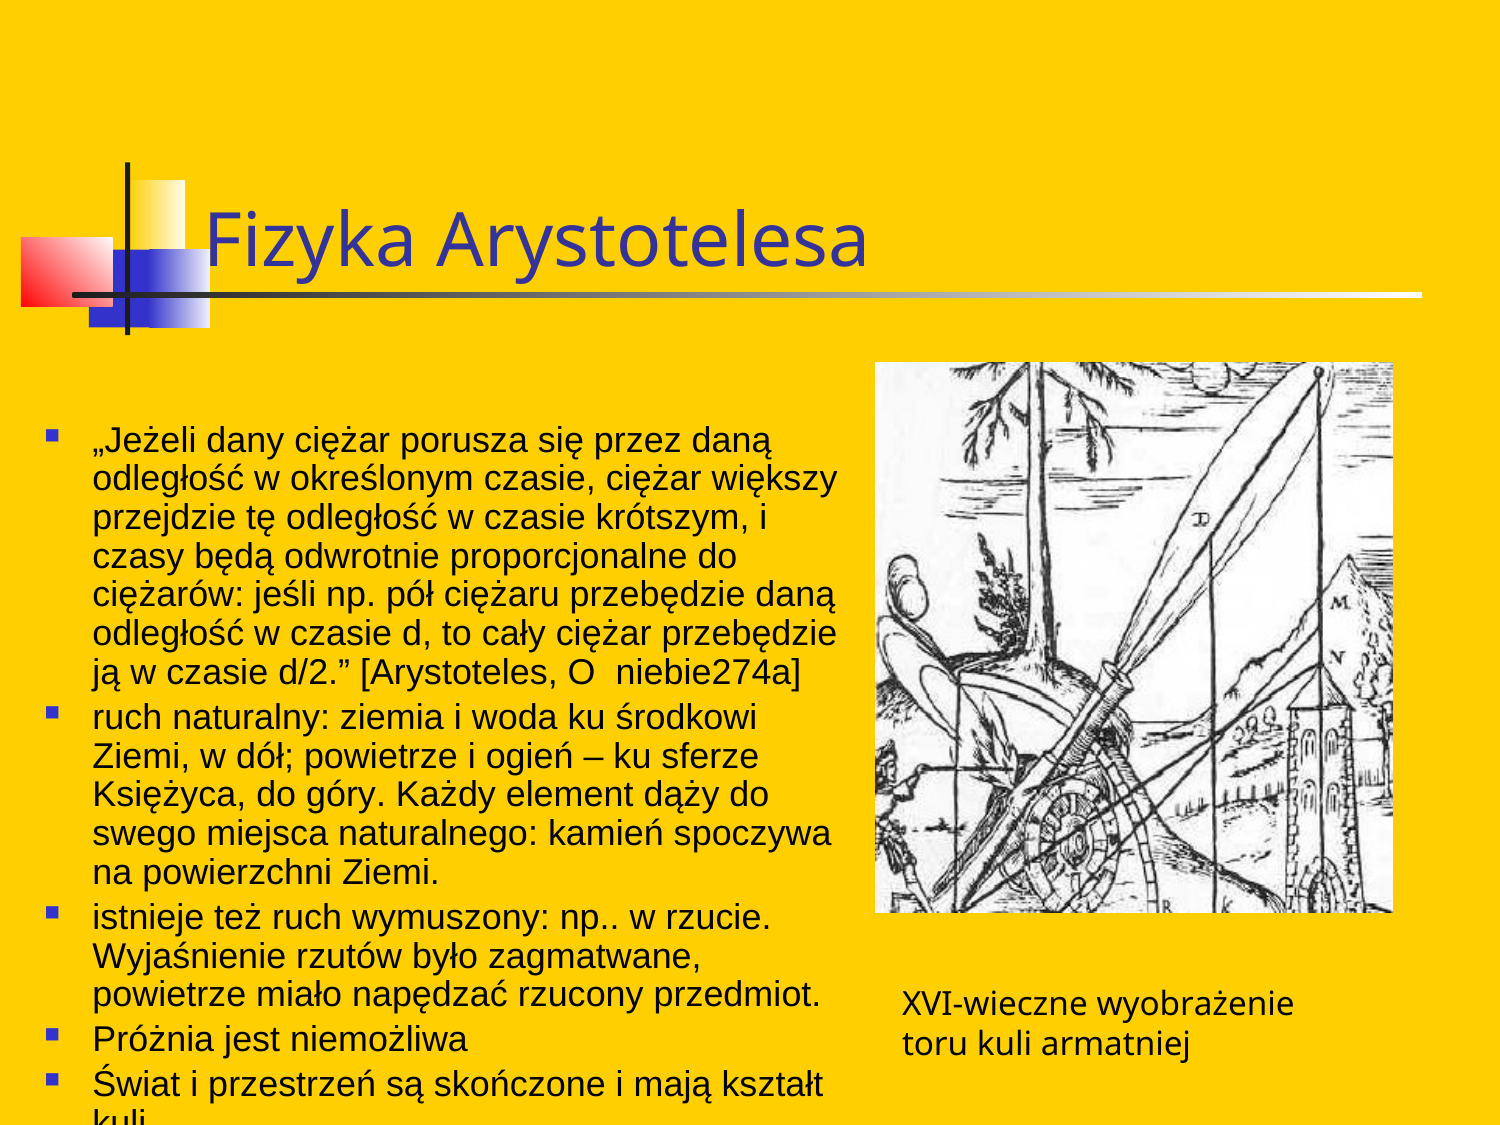

# Fizyka Arystotelesa
„Jeżeli dany ciężar porusza się przez daną odległość w określonym czasie, ciężar większy przejdzie tę odległość w czasie krótszym, i czasy będą odwrotnie proporcjonalne do ciężarów: jeśli np. pół ciężaru przebędzie daną odległość w czasie d, to cały ciężar przebędzie ją w czasie d/2.” [Arystoteles, O niebie274a]
ruch naturalny: ziemia i woda ku środkowi Ziemi, w dół; powietrze i ogień – ku sferze Księżyca, do góry. Każdy element dąży do swego miejsca naturalnego: kamień spoczywa na powierzchni Ziemi.
istnieje też ruch wymuszony: np.. w rzucie. Wyjaśnienie rzutów było zagmatwane, powietrze miało napędzać rzucony przedmiot.
Próżnia jest niemożliwa
Świat i przestrzeń są skończone i mają kształt kuli
XVI-wieczne wyobrażenie toru kuli armatniej